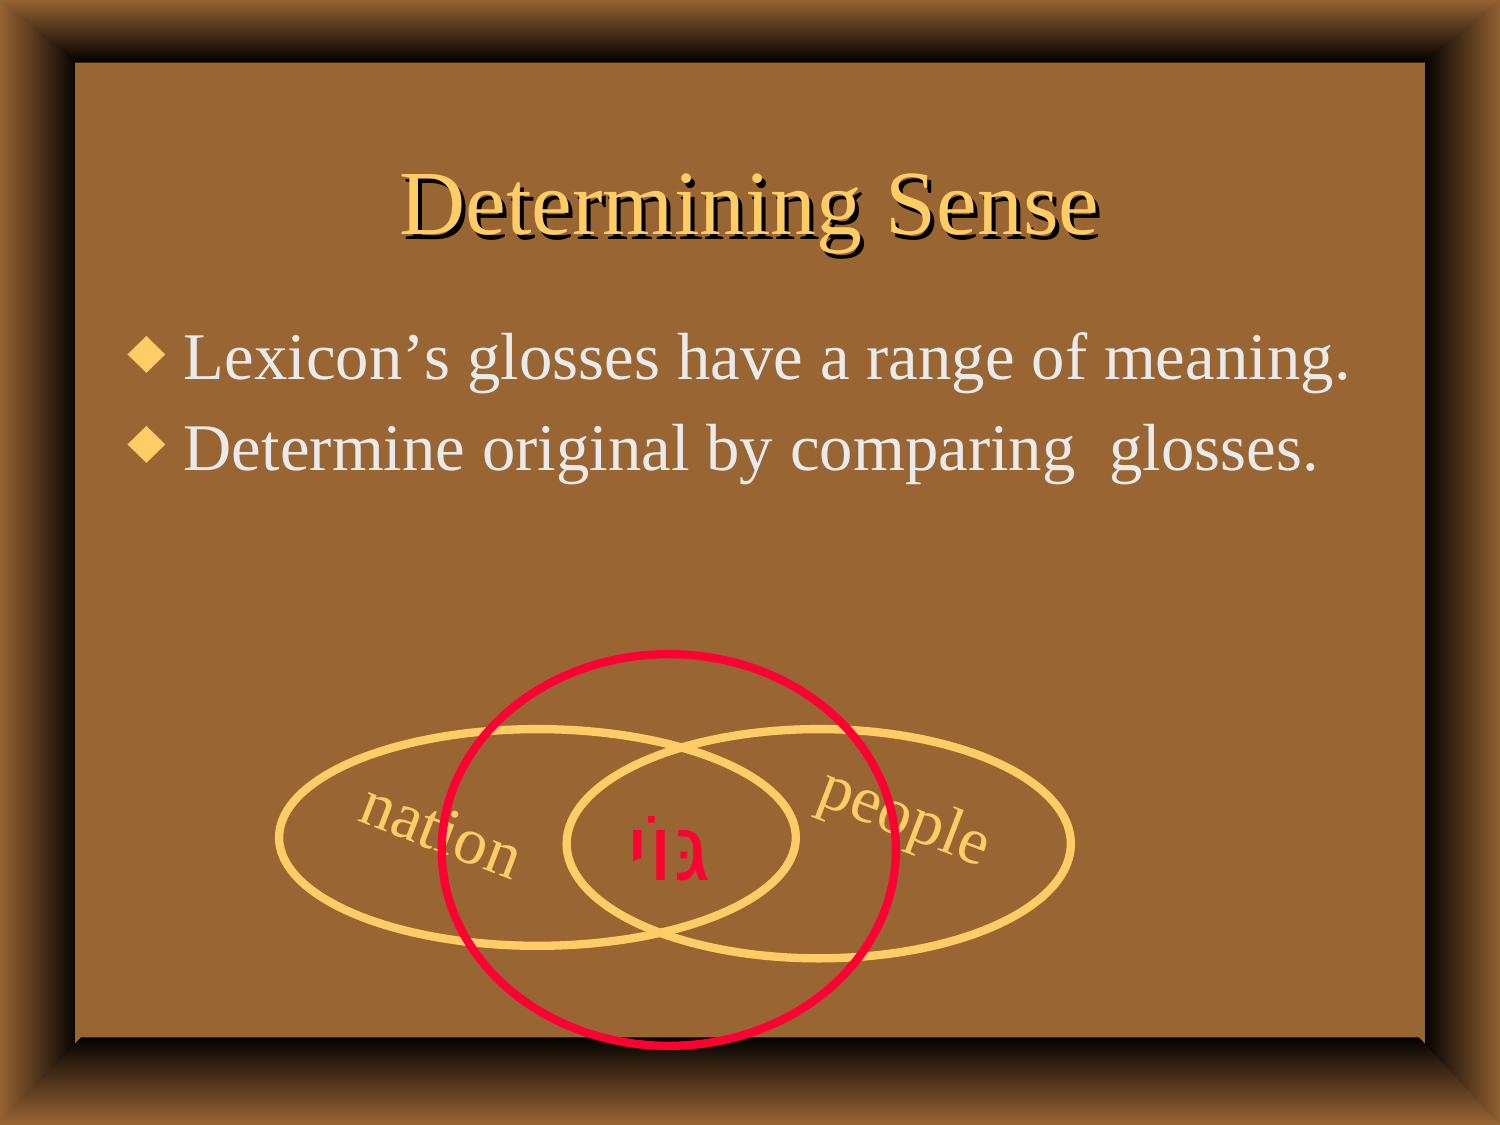

# Determining Sense
Lexicon’s glosses have a range of meaning.
Determine original by comparing glosses.
גּוֹי
people
nation